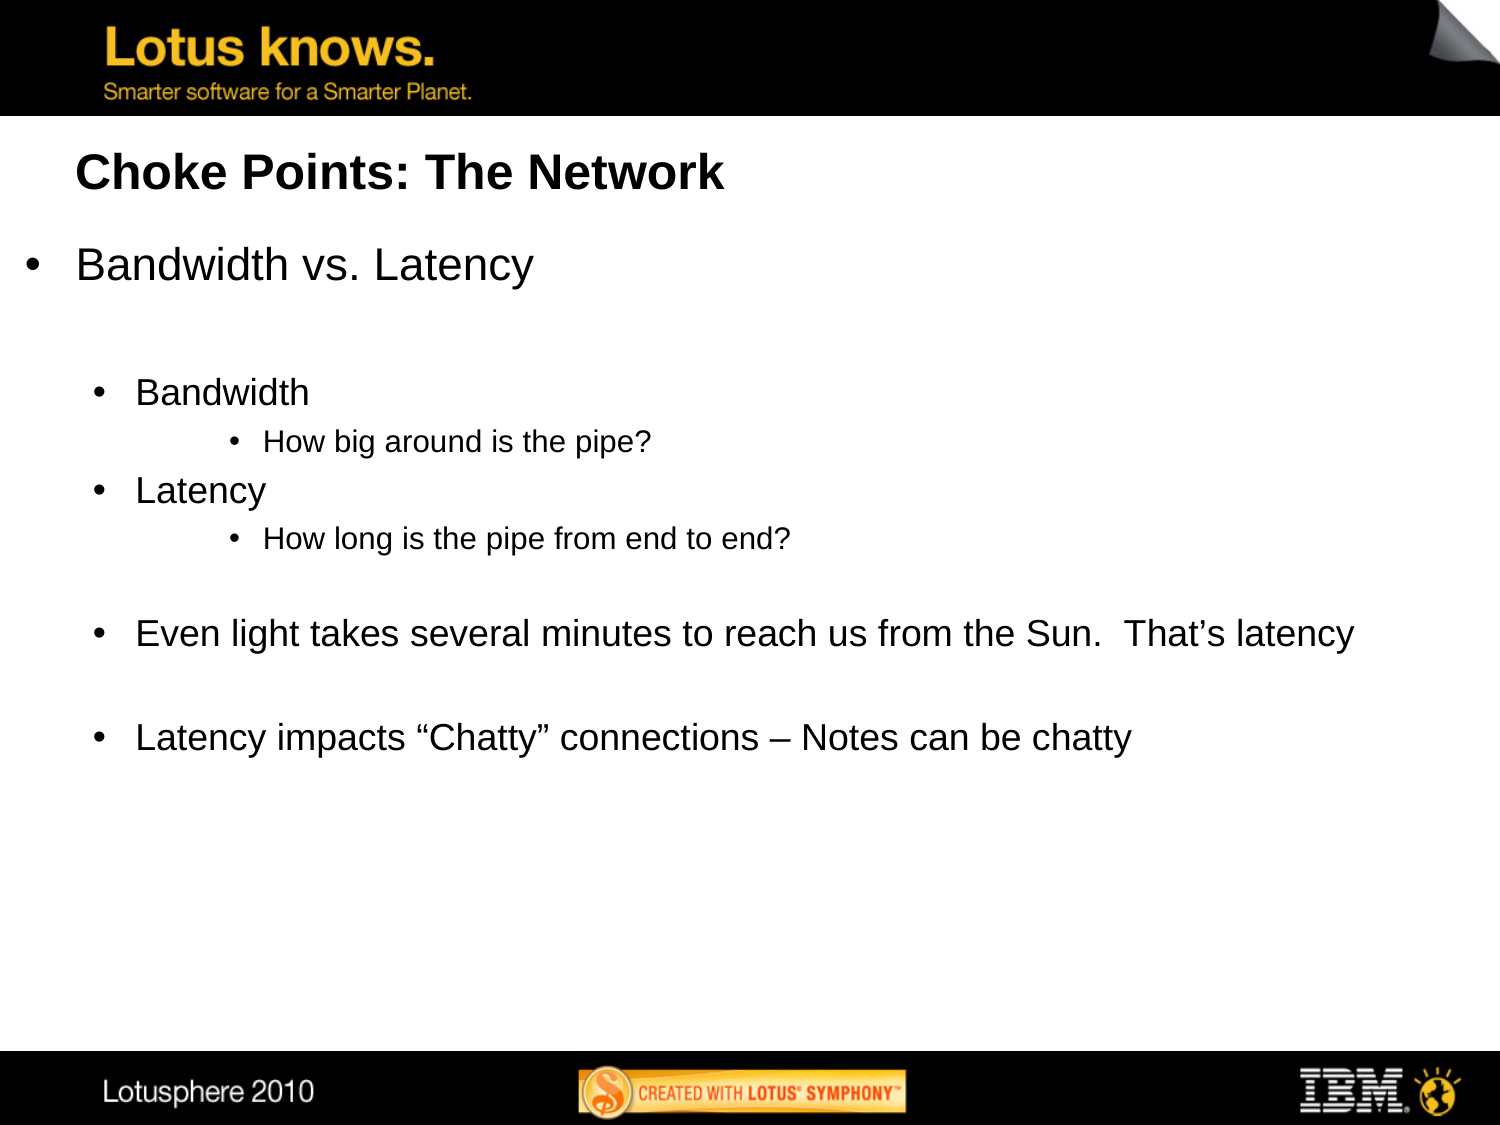

# Choke Points: The Network
Bandwidth vs. Latency
Bandwidth
How big around is the pipe?
Latency
How long is the pipe from end to end?
Even light takes several minutes to reach us from the Sun. That’s latency
Latency impacts “Chatty” connections – Notes can be chatty